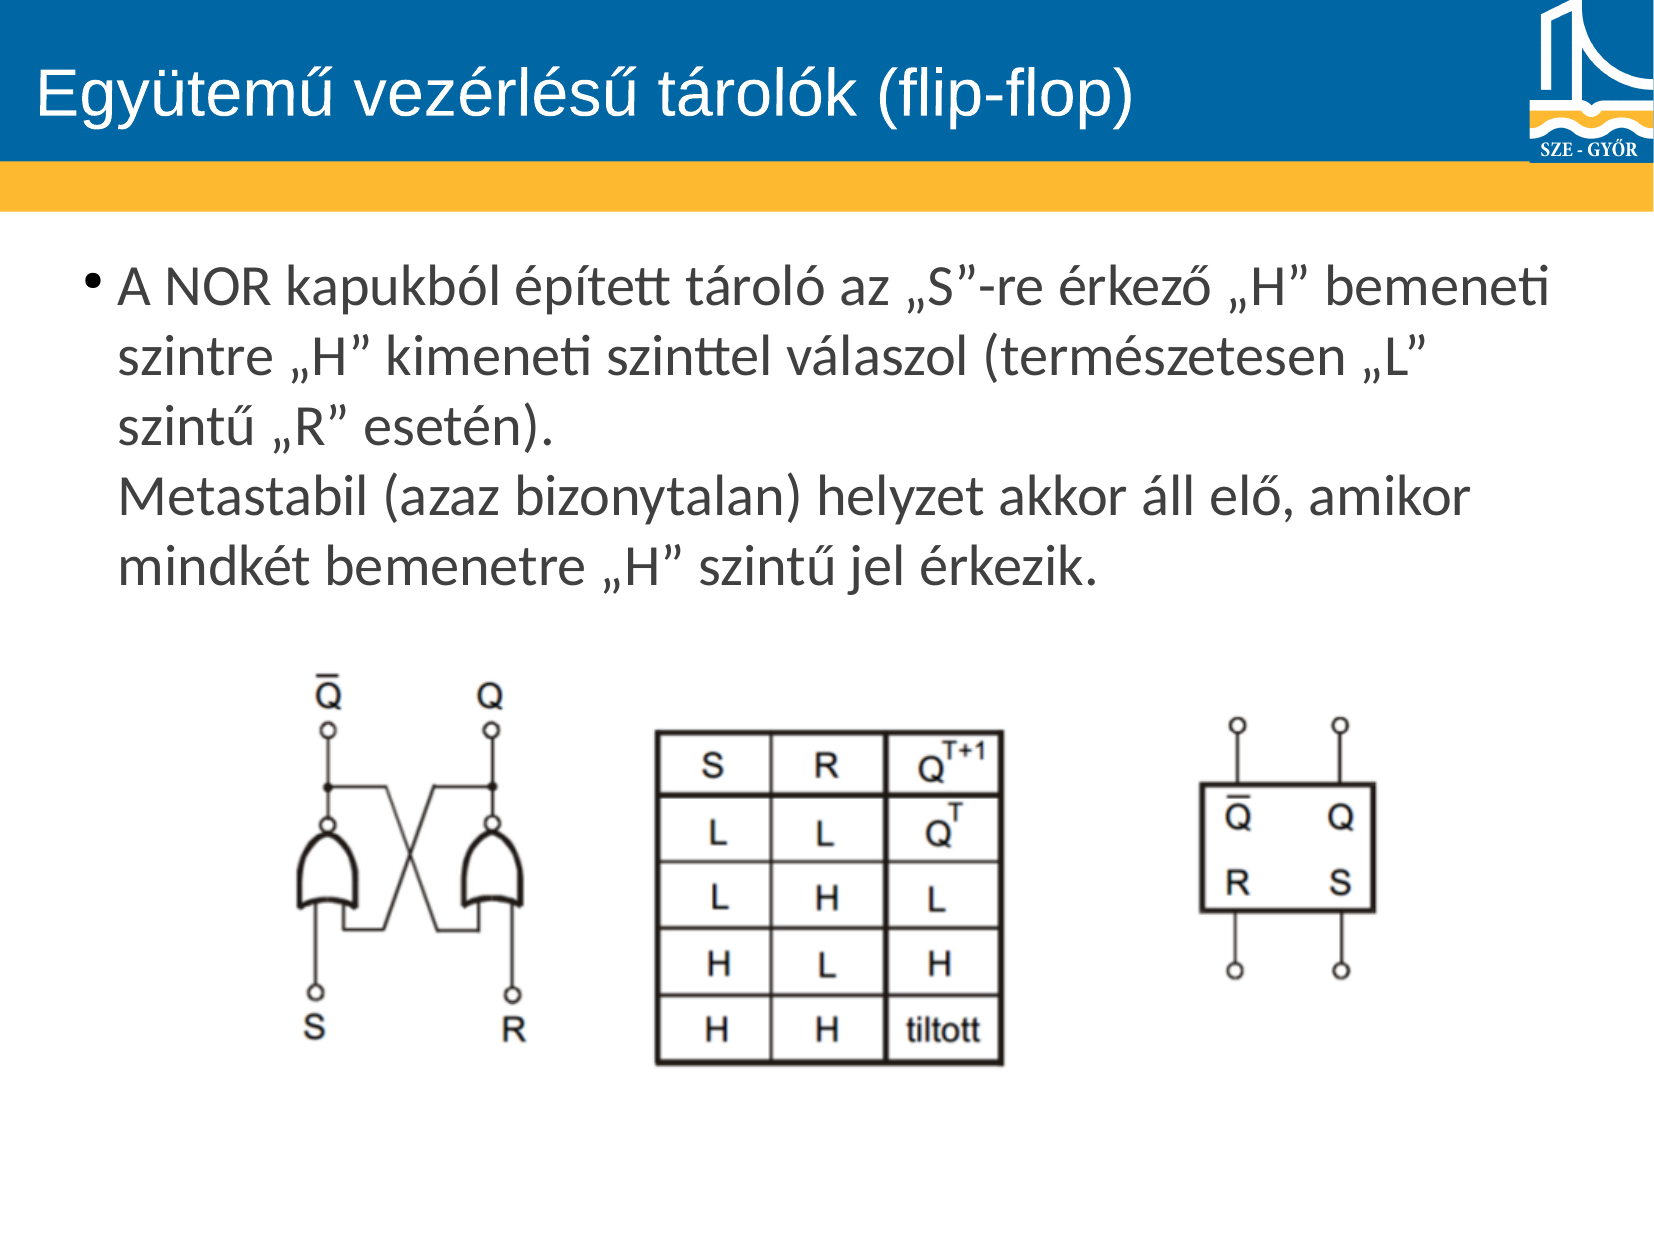

Együtemű vezérlésű tárolók (flip-flop)
A NOR kapukból épített tároló az „S”-re érkező „H” bemeneti szintre „H” kimeneti szinttel válaszol (természetesen „L” szintű „R” esetén).
Metastabil (azaz bizonytalan) helyzet akkor áll elő, amikor mindkét bemenetre „H” szintű jel érkezik.